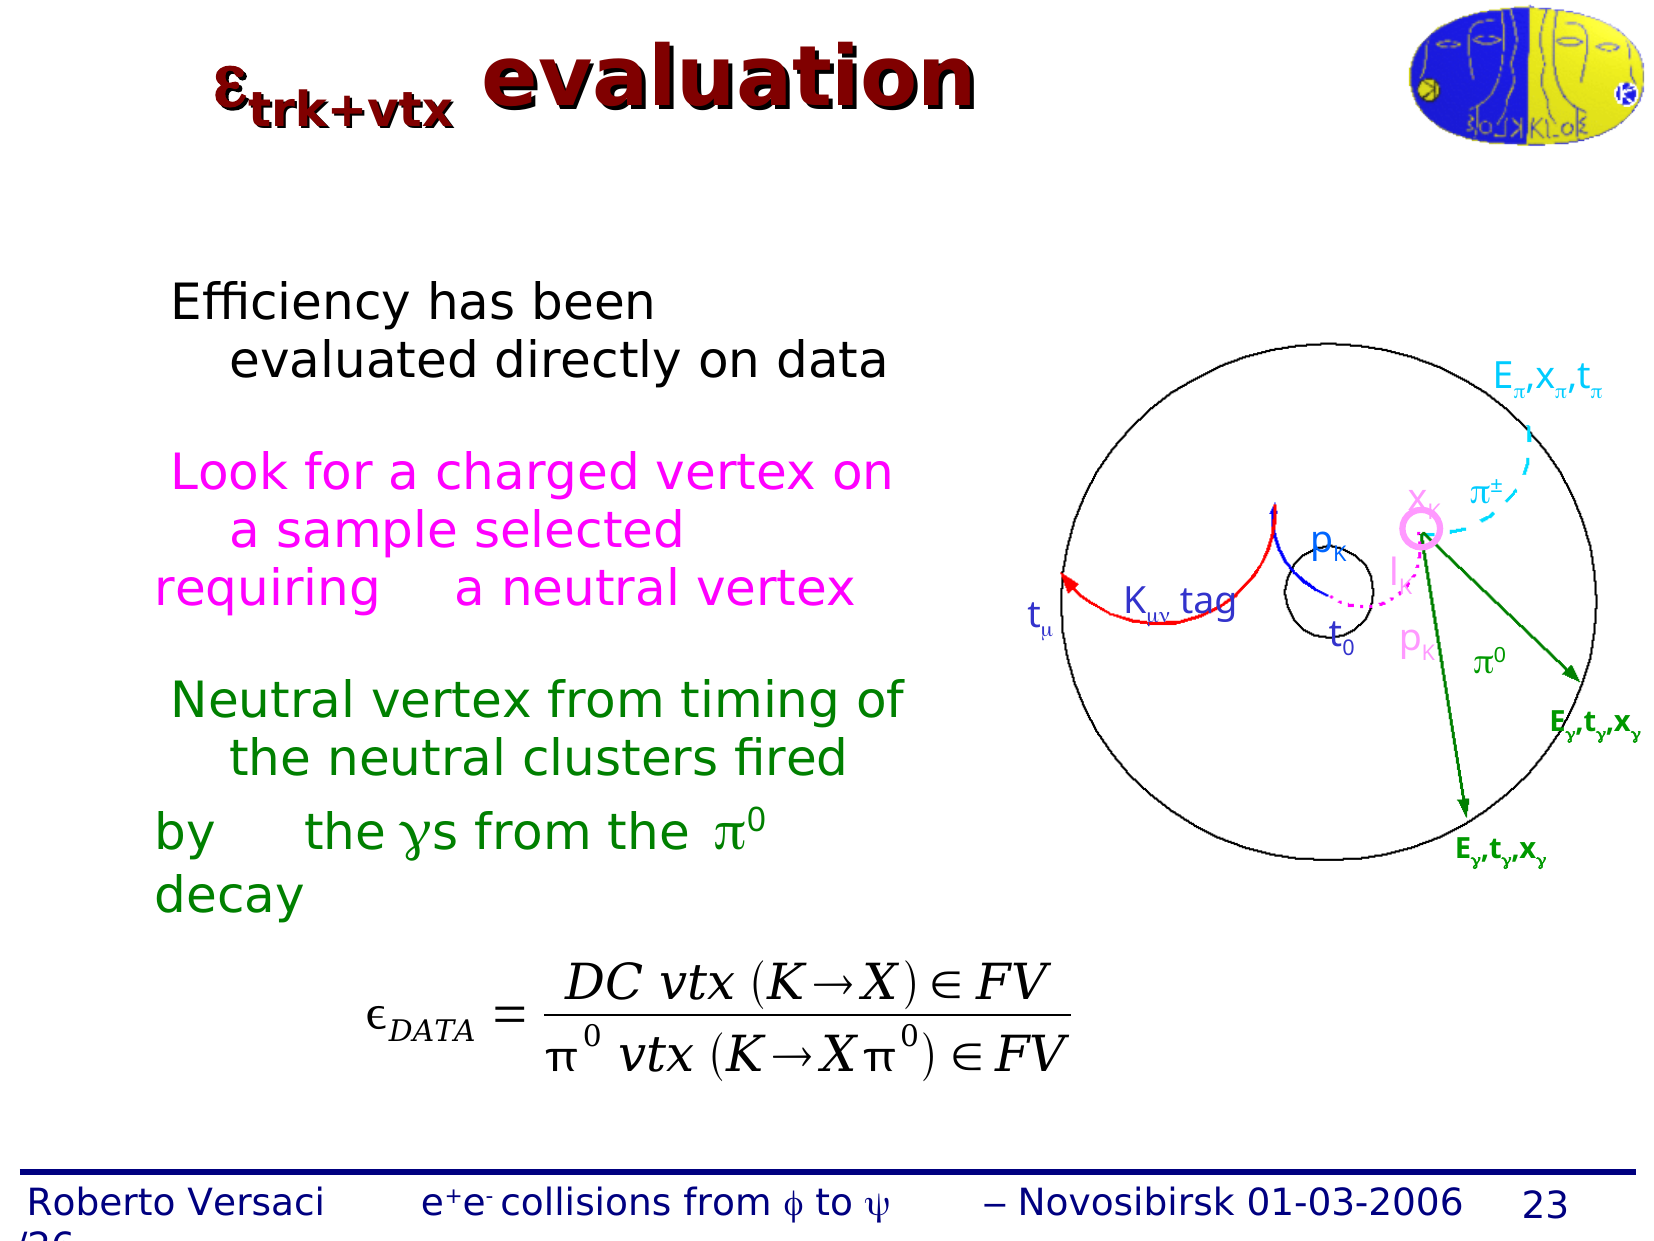

# trk+vtx evaluation
 Efficiency has been 					evaluated directly on data
 Look for a charged vertex on 	a sample selected requiring 	a neutral vertex
 Neutral vertex from timing of 	the neutral clusters fired by 	the s from the 0 decay
E,x,t
±
xK
pK
lK
K tag
t
t0
pK
0
E,t,x
E,t,x
23